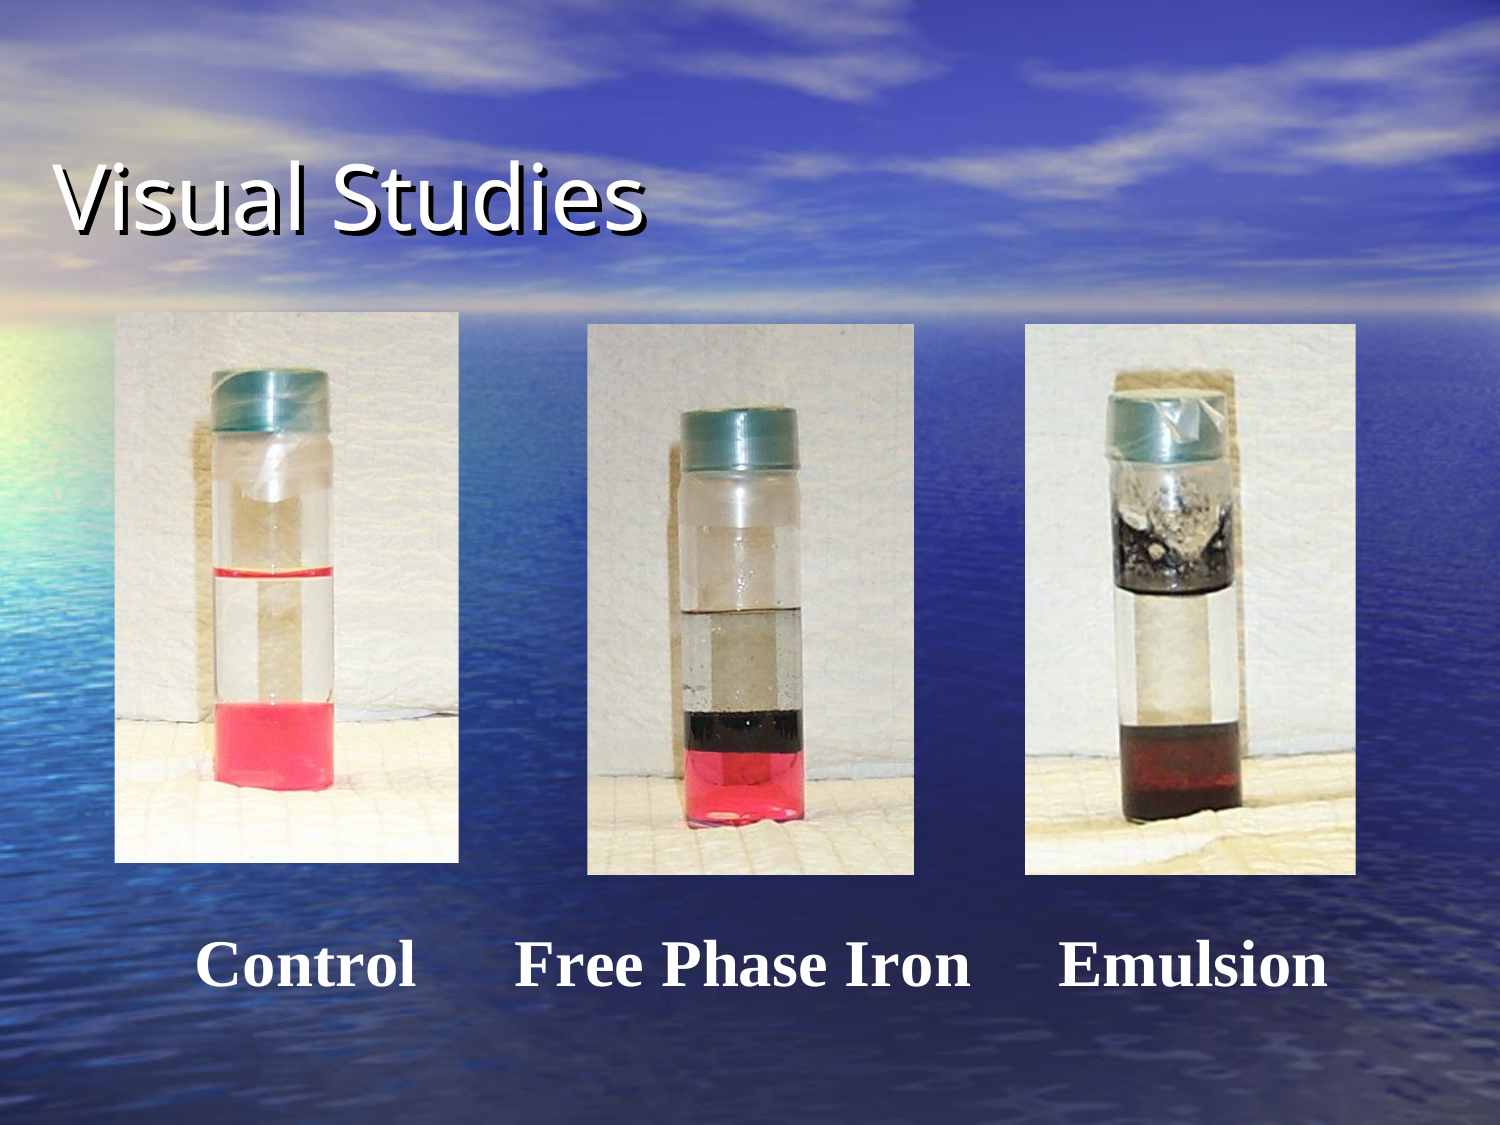

# Visual Studies
Control
Free Phase Iron
Emulsion